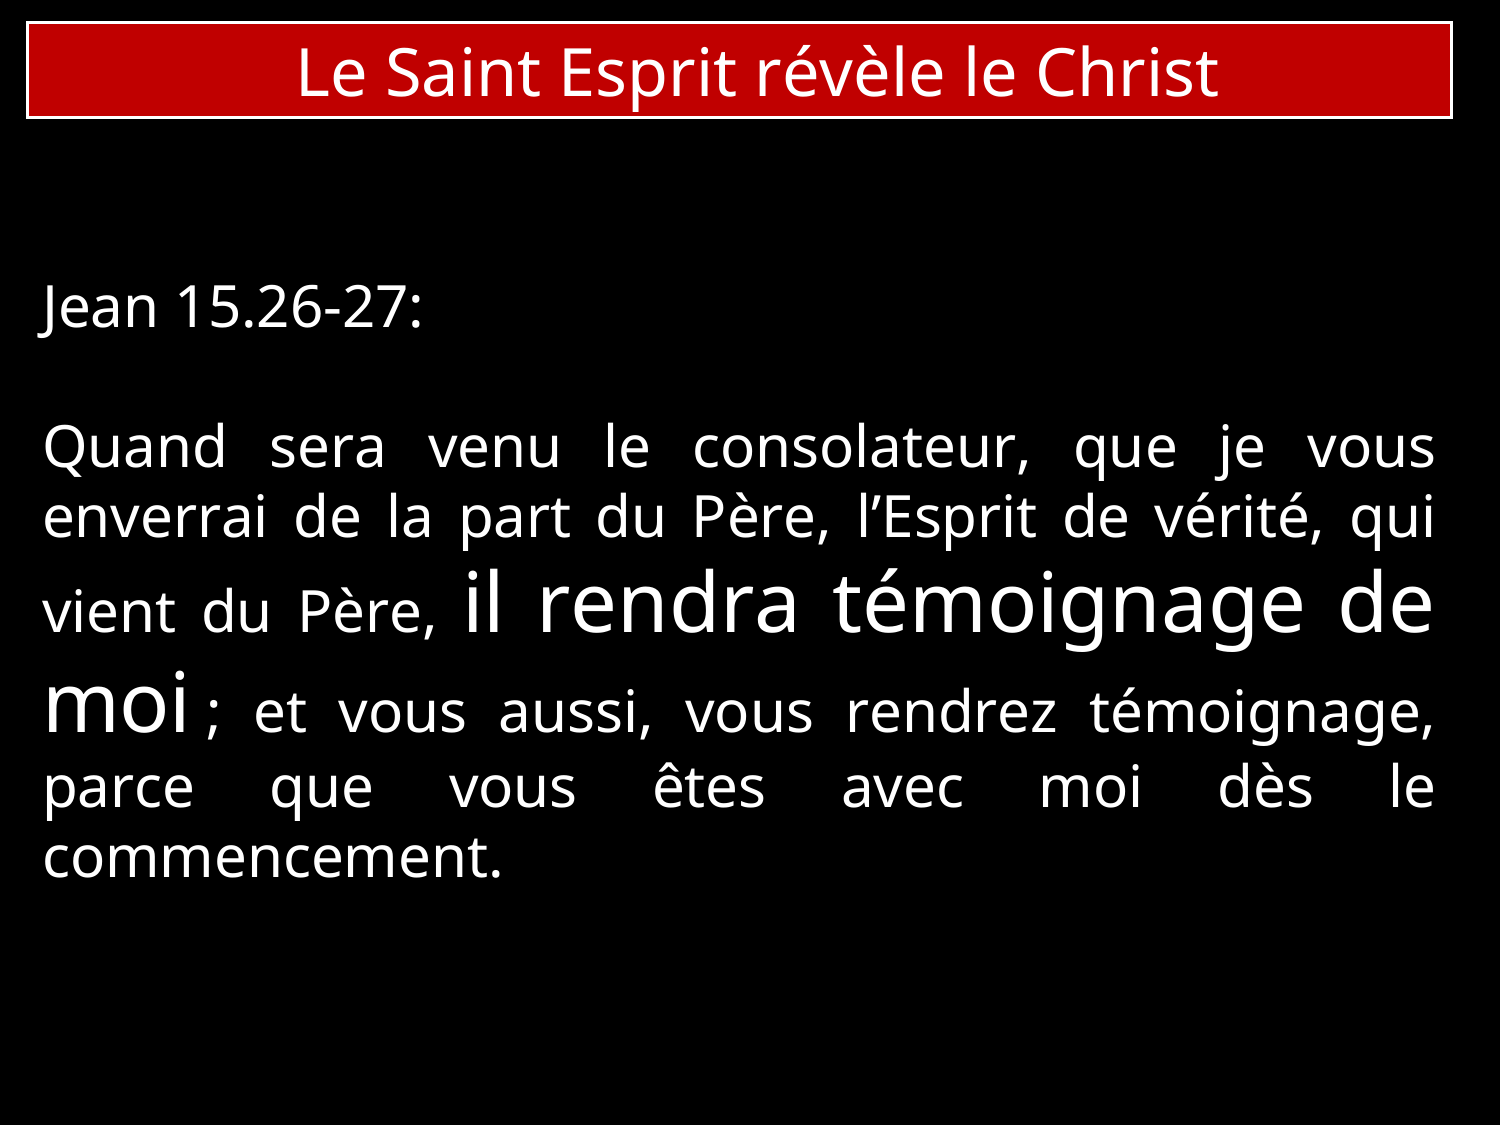

Le Saint Esprit révèle le Christ
Jean 15.26-27:
Quand sera venu le consolateur, que je vous enverrai de la part du Père, l’Esprit de vérité, qui vient du Père, il rendra témoignage de moi ; et vous aussi, vous rendrez témoignage, parce que vous êtes avec moi dès le commencement.